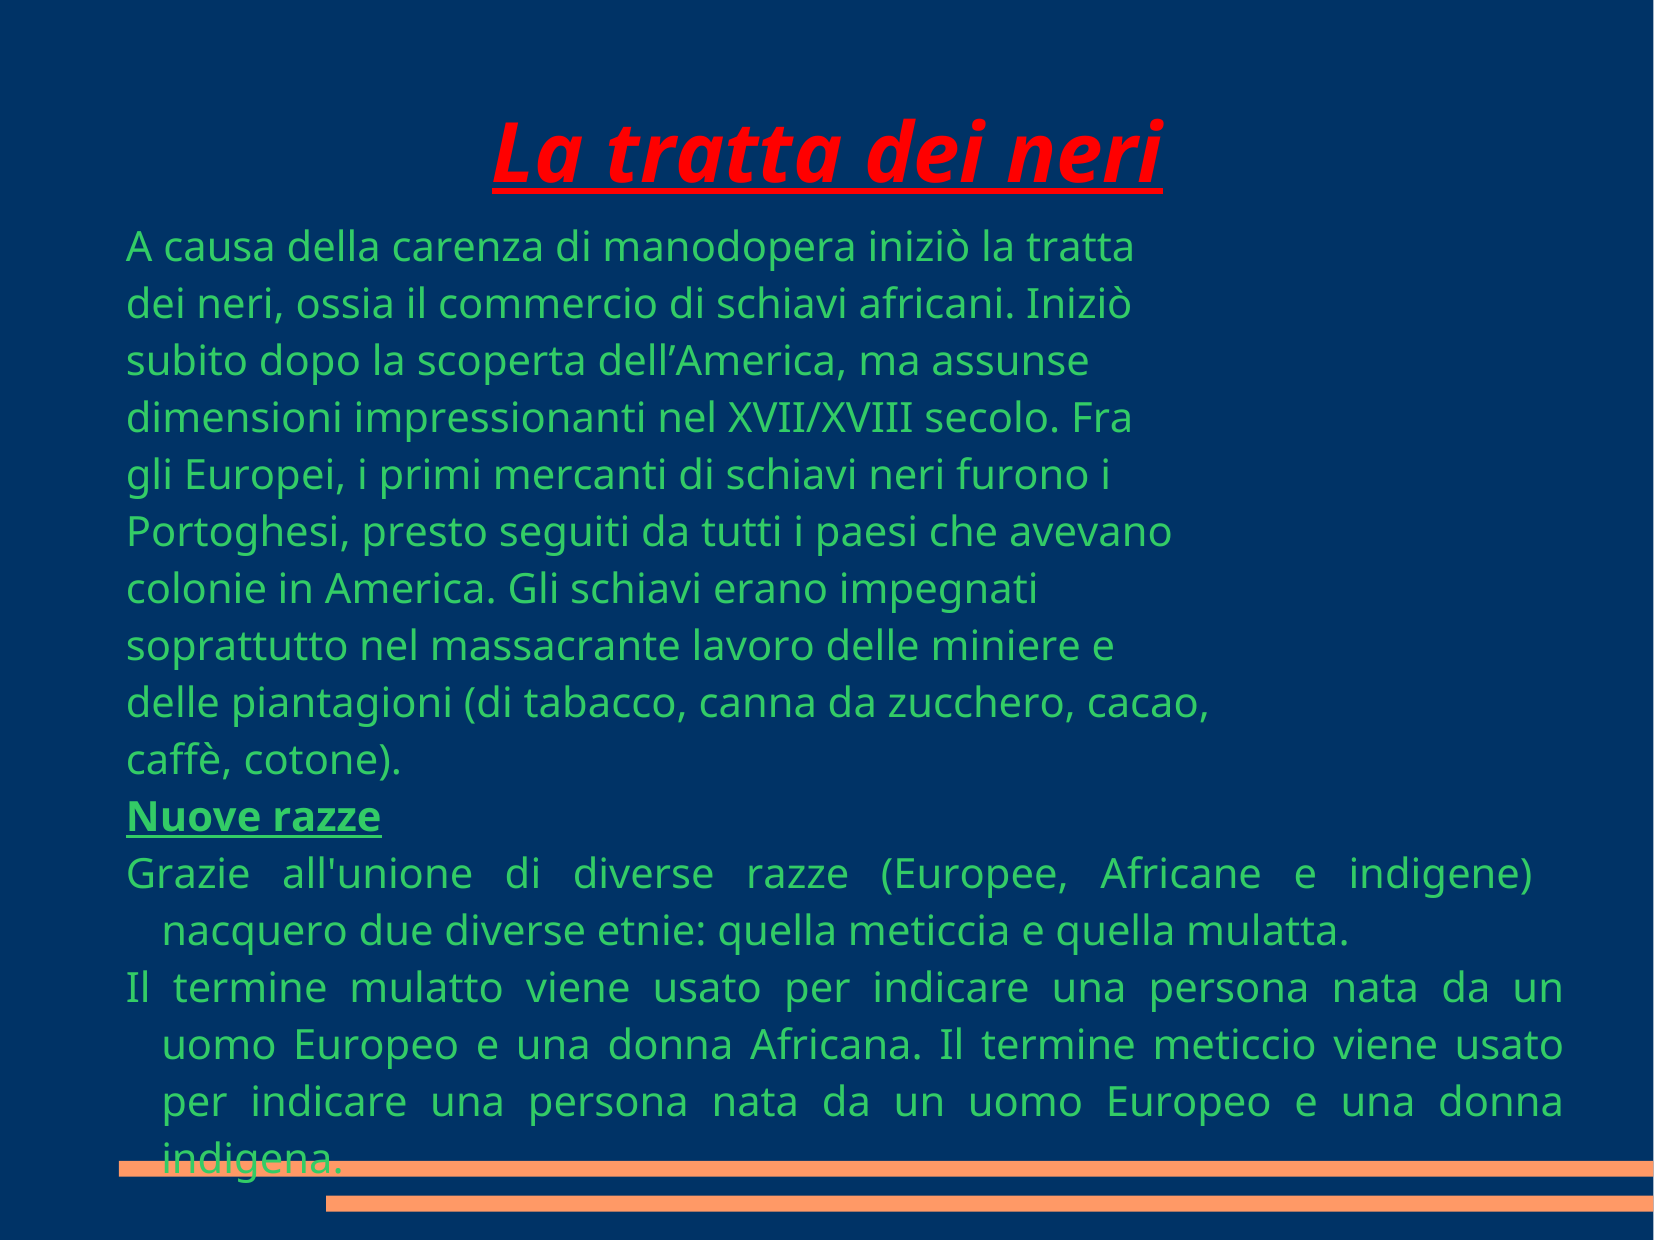

# La tratta dei neri
A causa della carenza di manodopera iniziò la tratta
dei neri, ossia il commercio di schiavi africani. Iniziò
subito dopo la scoperta dell’America, ma assunse
dimensioni impressionanti nel XVII/XVIII secolo. Fra
gli Europei, i primi mercanti di schiavi neri furono i
Portoghesi, presto seguiti da tutti i paesi che avevano
colonie in America. Gli schiavi erano impegnati
soprattutto nel massacrante lavoro delle miniere e
delle piantagioni (di tabacco, canna da zucchero, cacao,
caffè, cotone).
Nuove razze
Grazie all'unione di diverse razze (Europee, Africane e indigene) nacquero due diverse etnie: quella meticcia e quella mulatta.
Il termine mulatto viene usato per indicare una persona nata da un uomo Europeo e una donna Africana. Il termine meticcio viene usato per indicare una persona nata da un uomo Europeo e una donna indigena.